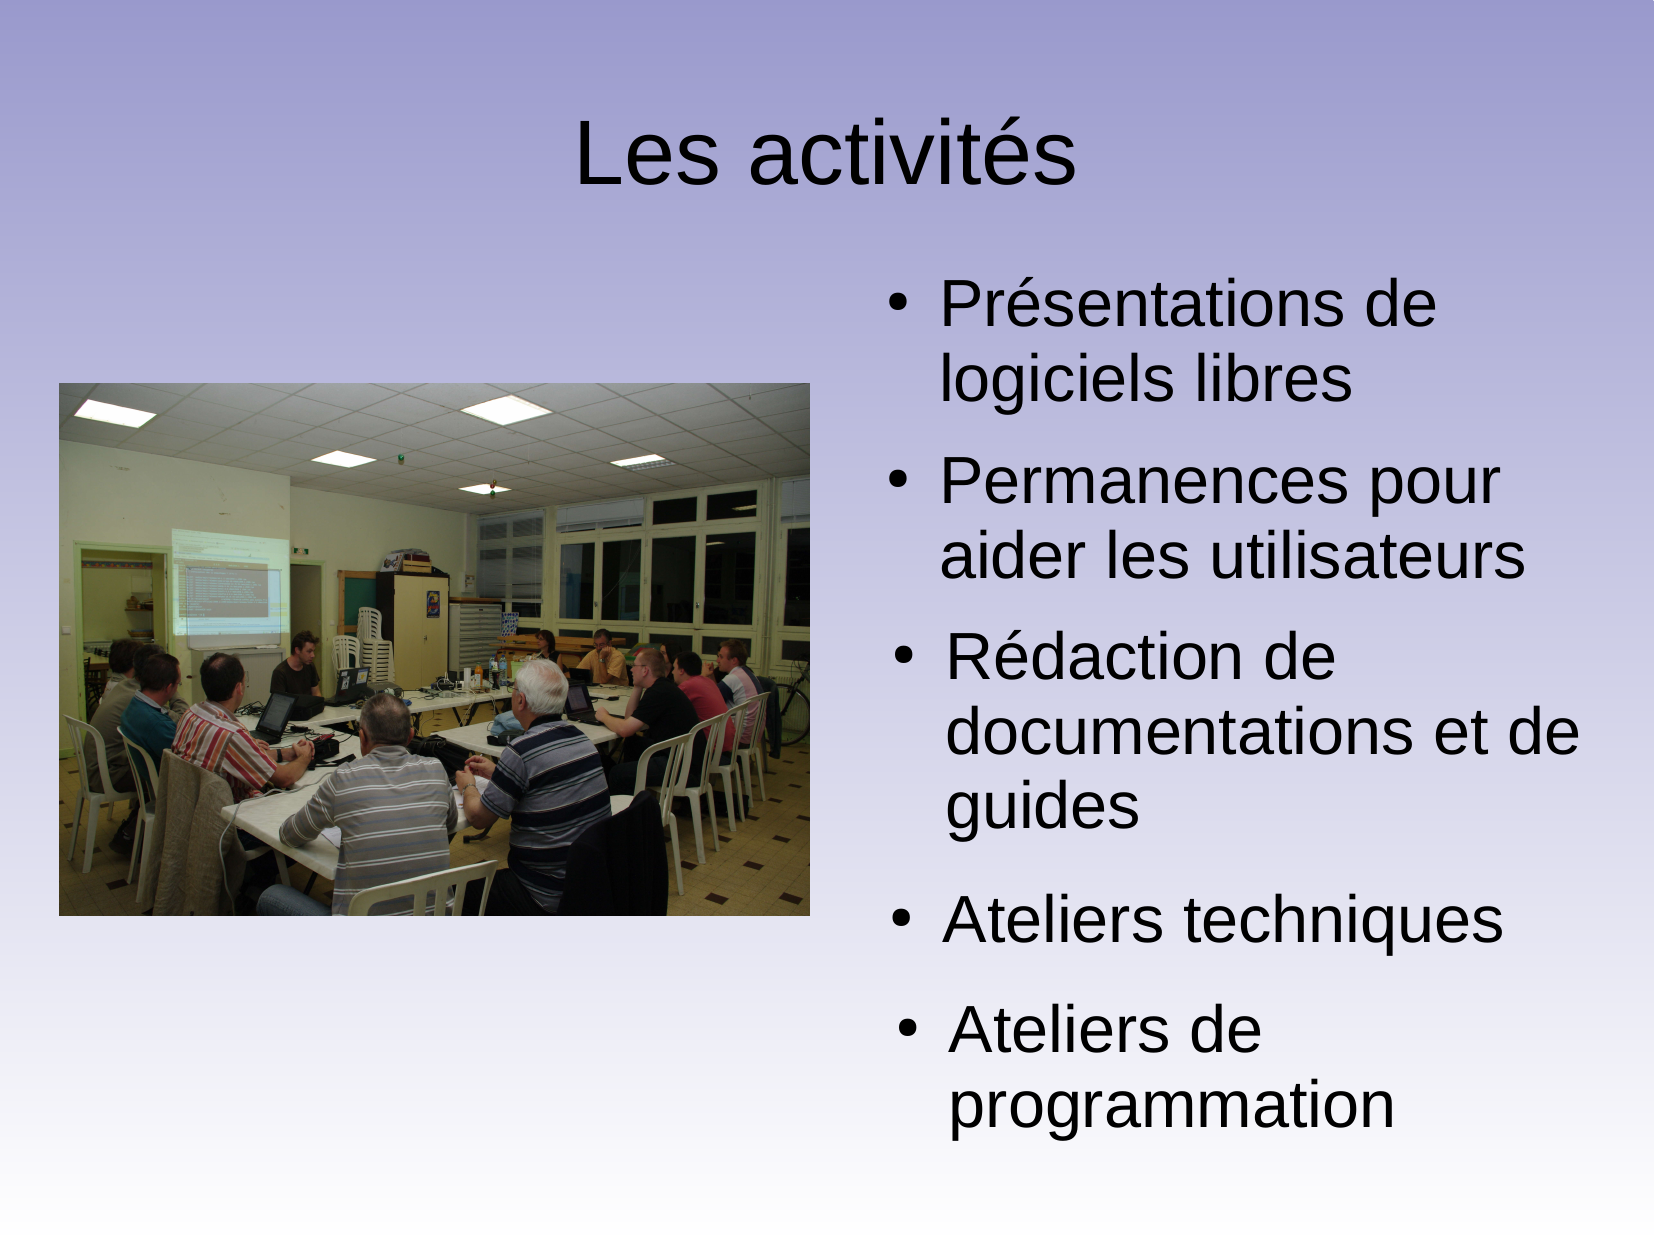

# Les activités
Présentations de logiciels libres
Permanences pour aider les utilisateurs
Rédaction de documentations et de guides
Ateliers techniques
Ateliers de programmation